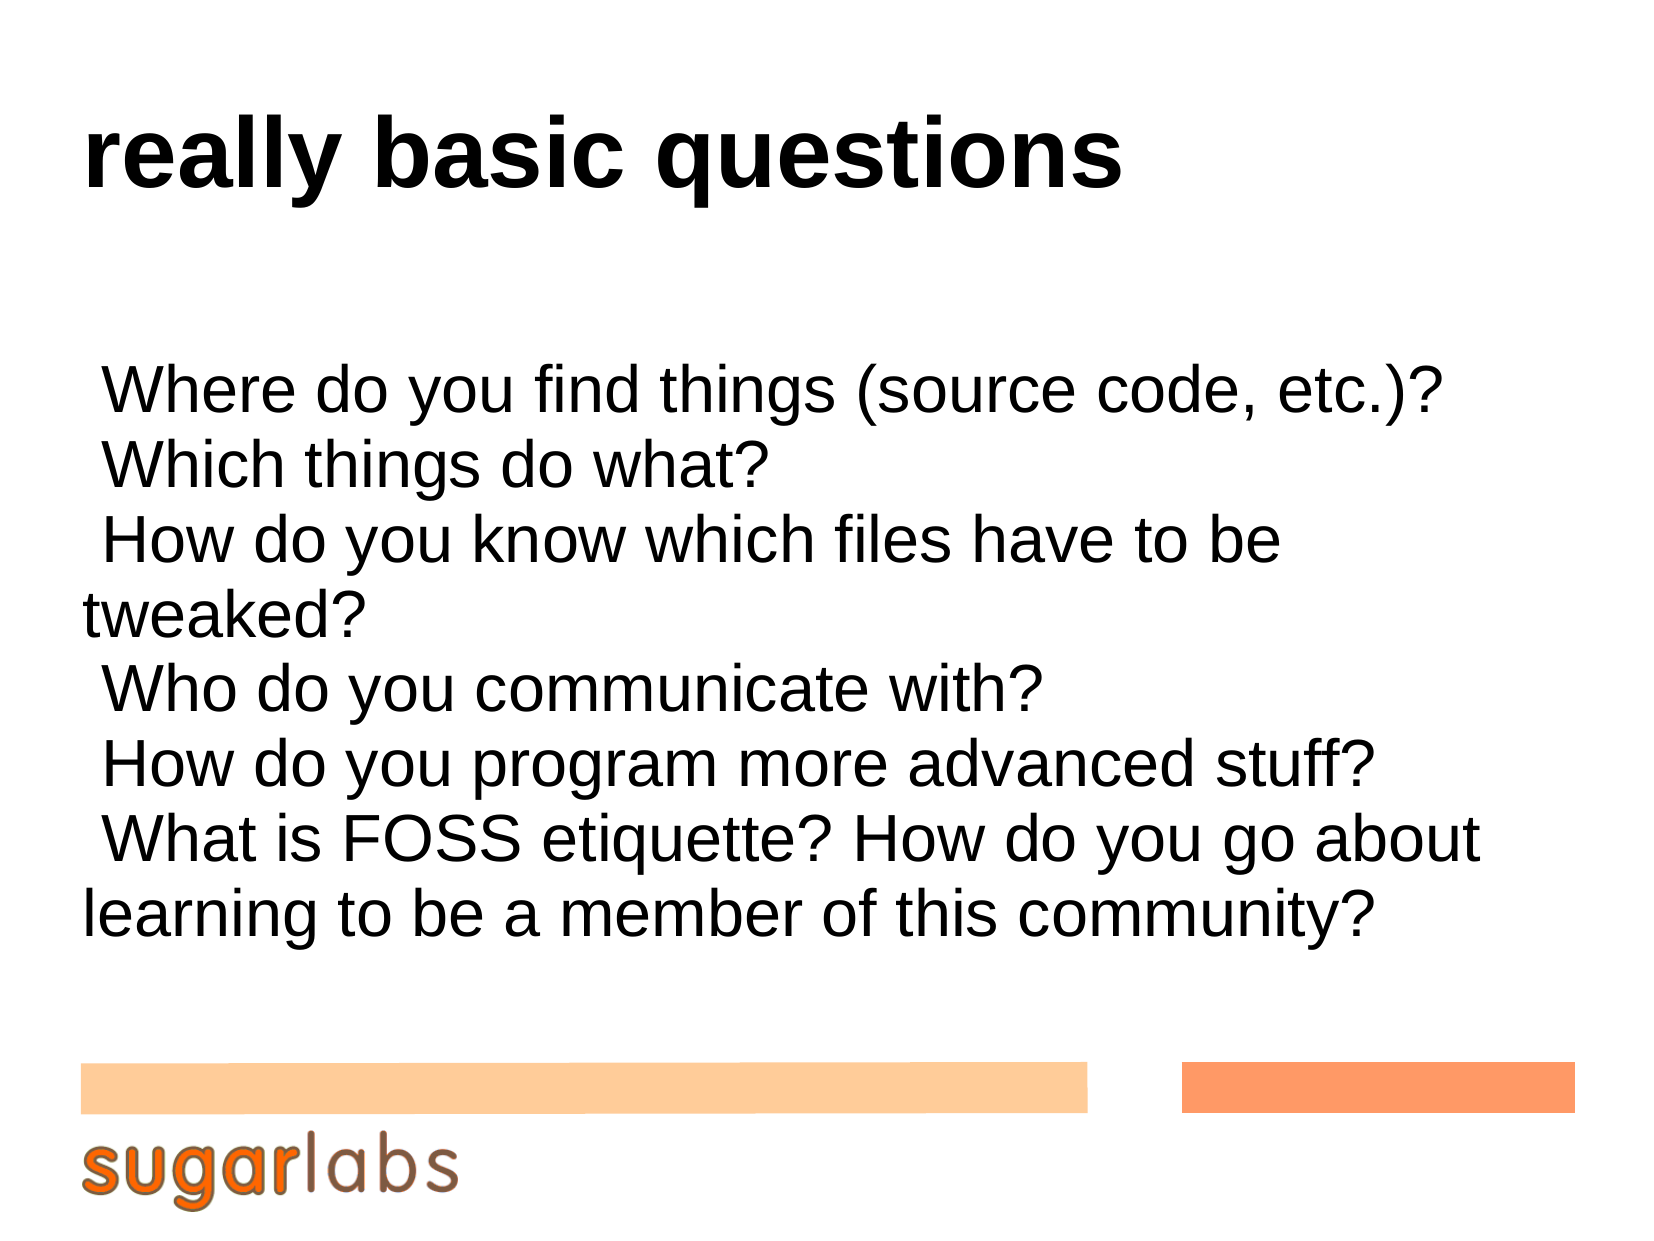

# really basic questions
 Where do you find things (source code, etc.)?
 Which things do what?
 How do you know which files have to be tweaked?
 Who do you communicate with?
 How do you program more advanced stuff?
 What is FOSS etiquette? How do you go about learning to be a member of this community?